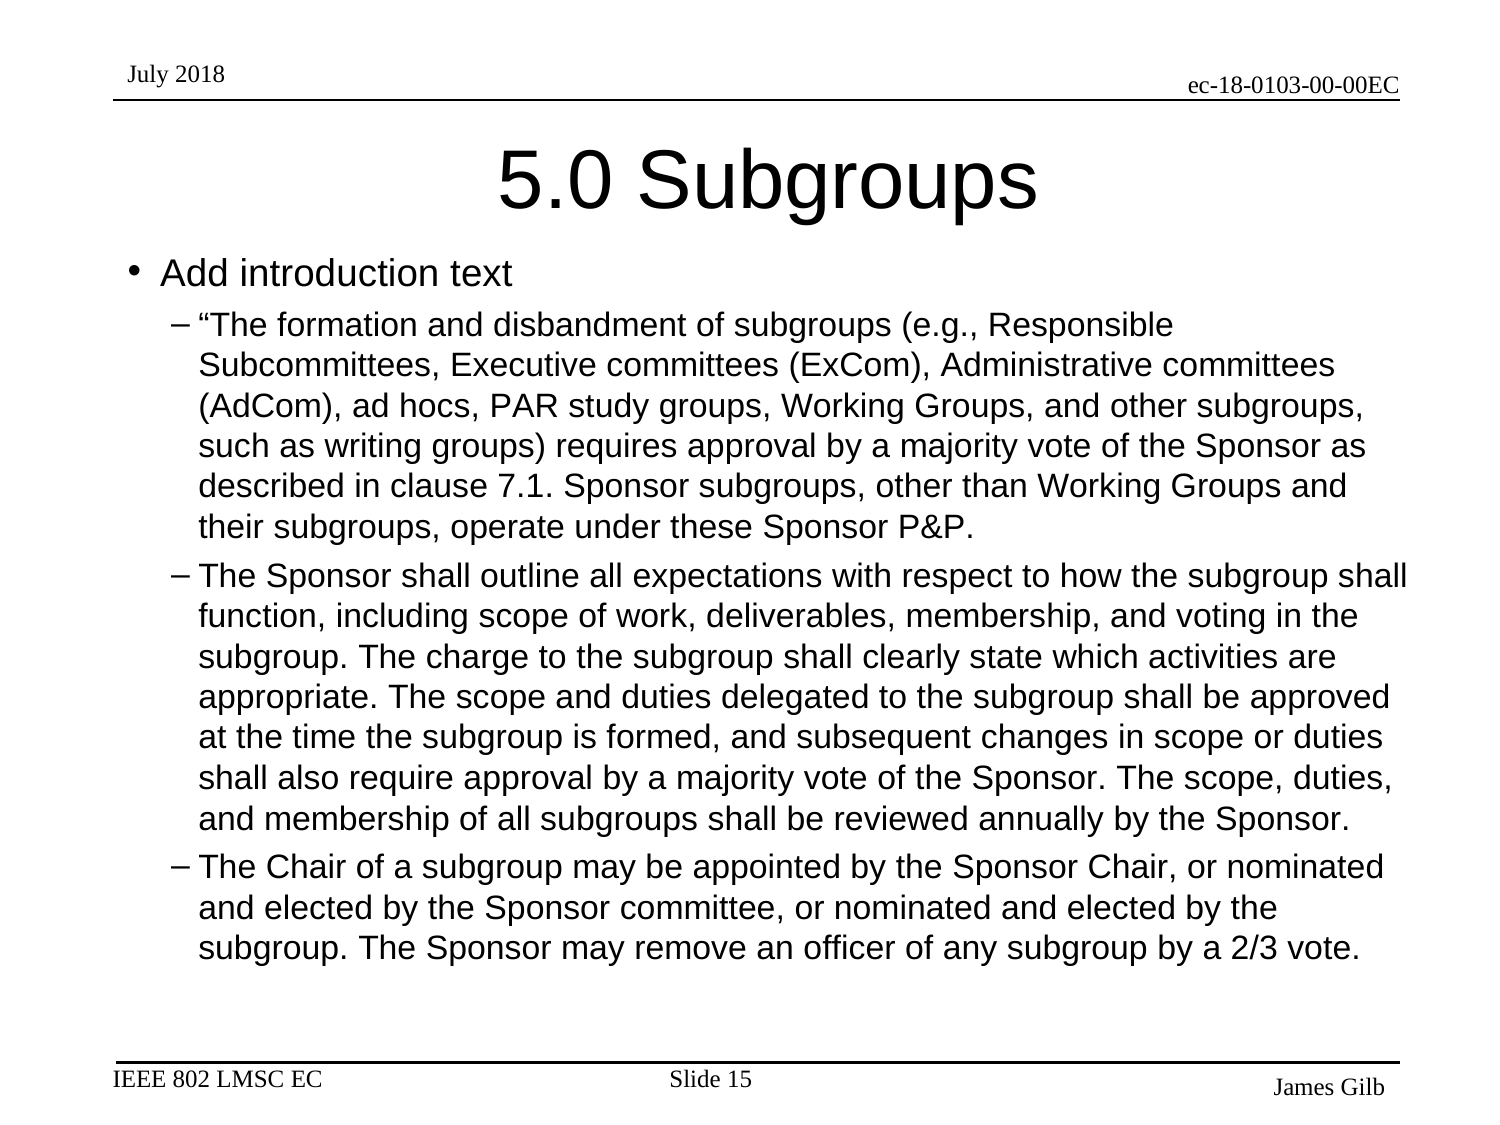

# 5.0 Subgroups
Add introduction text
“The formation and disbandment of subgroups (e.g., Responsible Subcommittees, Executive committees (ExCom), Administrative committees (AdCom), ad hocs, PAR study groups, Working Groups, and other subgroups, such as writing groups) requires approval by a majority vote of the Sponsor as described in clause 7.1. Sponsor subgroups, other than Working Groups and their subgroups, operate under these Sponsor P&P.
The Sponsor shall outline all expectations with respect to how the subgroup shall function, including scope of work, deliverables, membership, and voting in the subgroup. The charge to the subgroup shall clearly state which activities are appropriate. The scope and duties delegated to the subgroup shall be approved at the time the subgroup is formed, and subsequent changes in scope or duties shall also require approval by a majority vote of the Sponsor. The scope, duties, and membership of all subgroups shall be reviewed annually by the Sponsor.
The Chair of a subgroup may be appointed by the Sponsor Chair, or nominated and elected by the Sponsor committee, or nominated and elected by the subgroup. The Sponsor may remove an officer of any subgroup by a 2/3 vote.
15